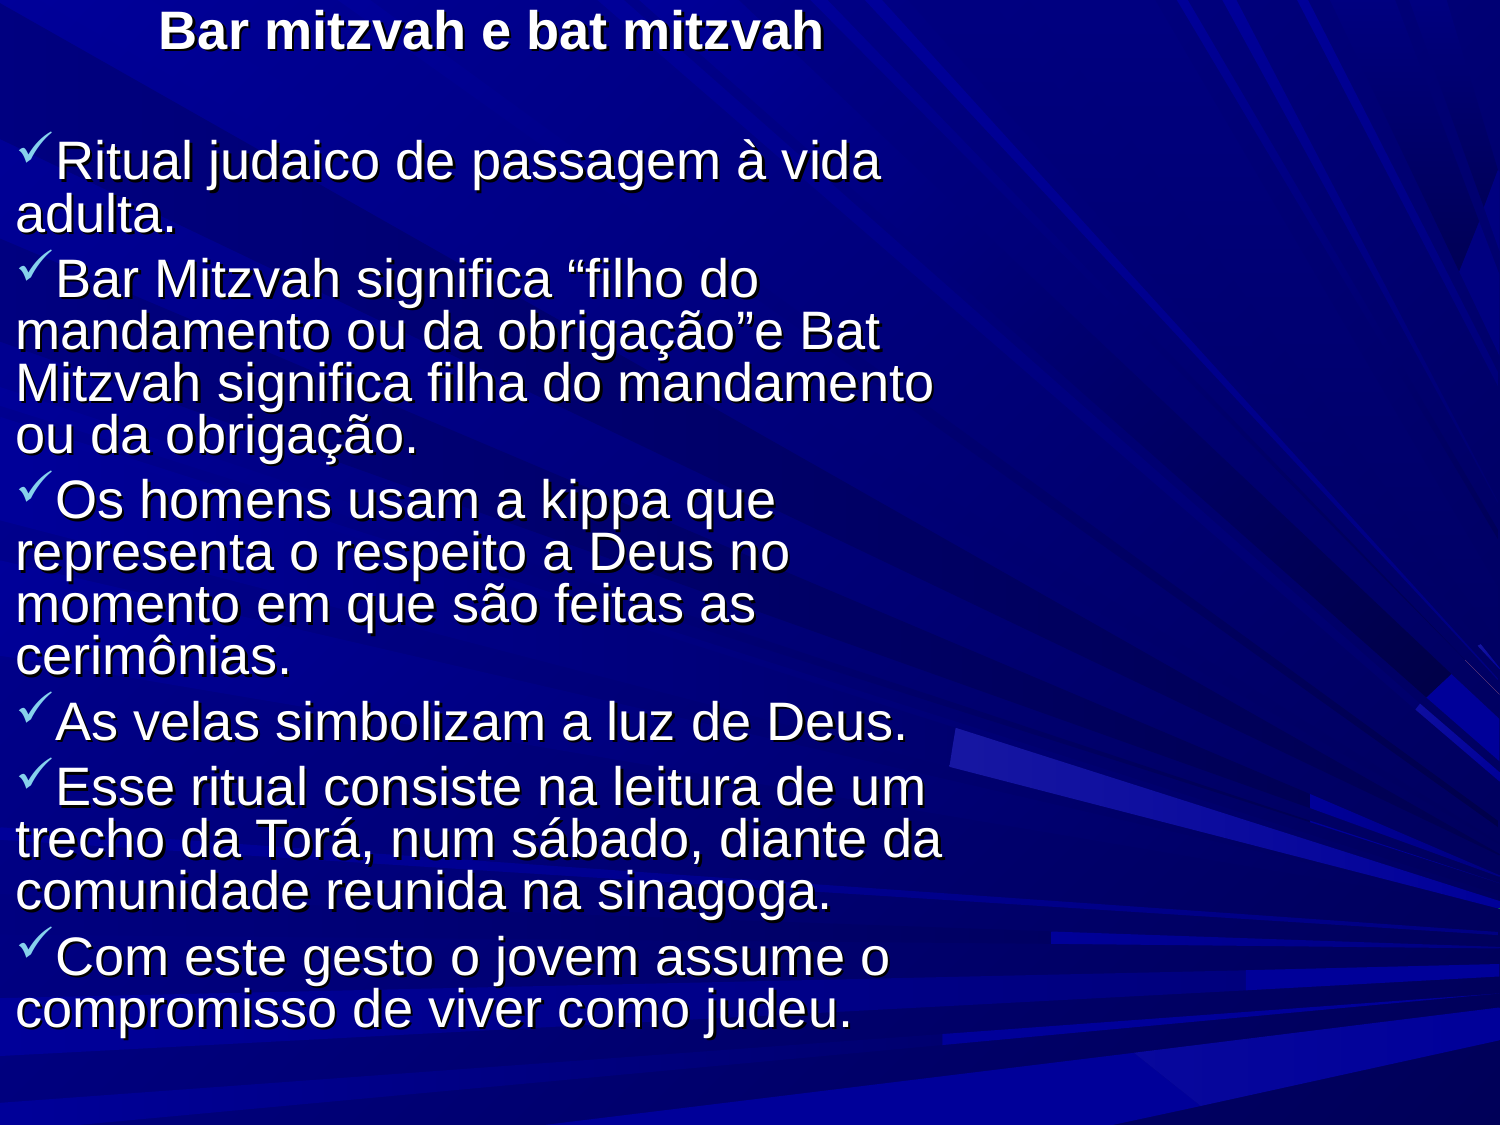

Bar mitzvah e bat mitzvah
Ritual judaico de passagem à vida adulta.
Bar Mitzvah significa “filho do mandamento ou da obrigação”e Bat Mitzvah significa filha do mandamento ou da obrigação.
Os homens usam a kippa que representa o respeito a Deus no momento em que são feitas as cerimônias.
As velas simbolizam a luz de Deus.
Esse ritual consiste na leitura de um trecho da Torá, num sábado, diante da comunidade reunida na sinagoga.
Com este gesto o jovem assume o compromisso de viver como judeu.